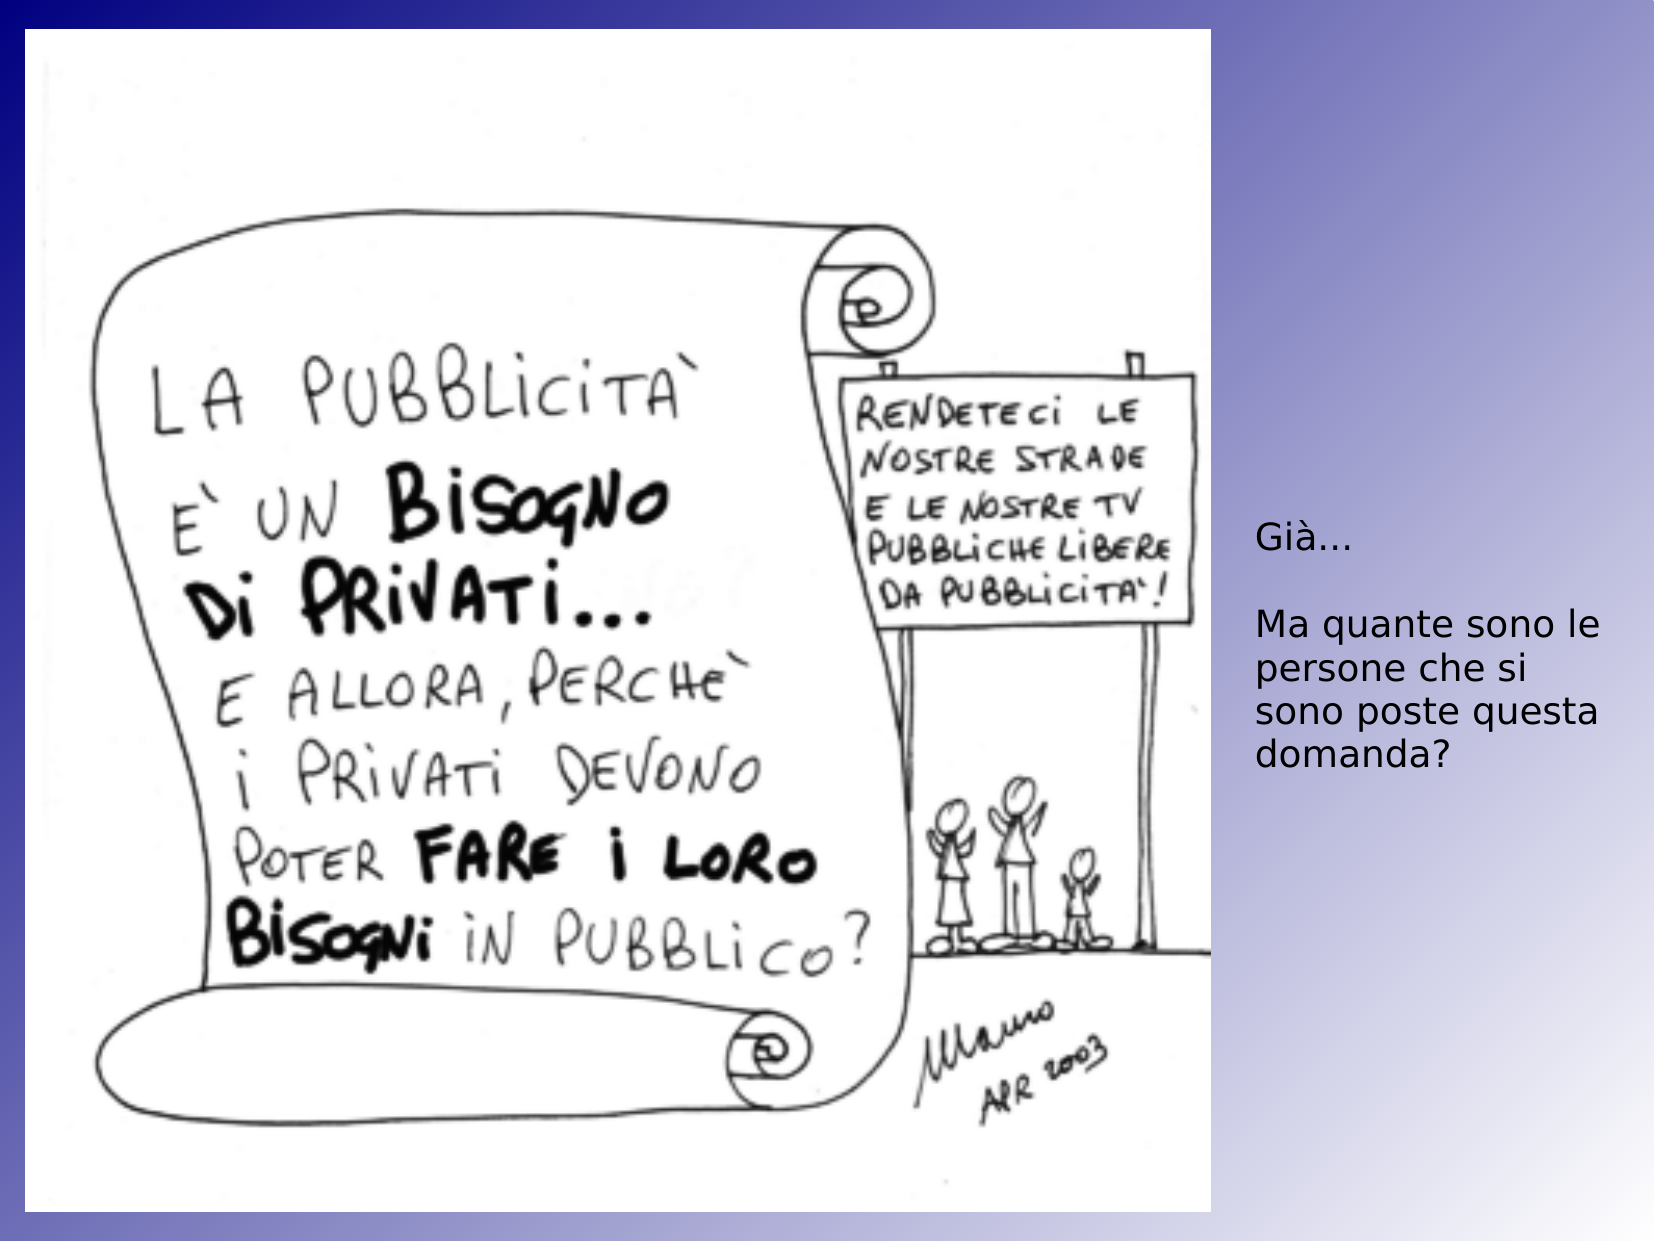

Già...
Ma quante sono le persone che si sono poste questa domanda?